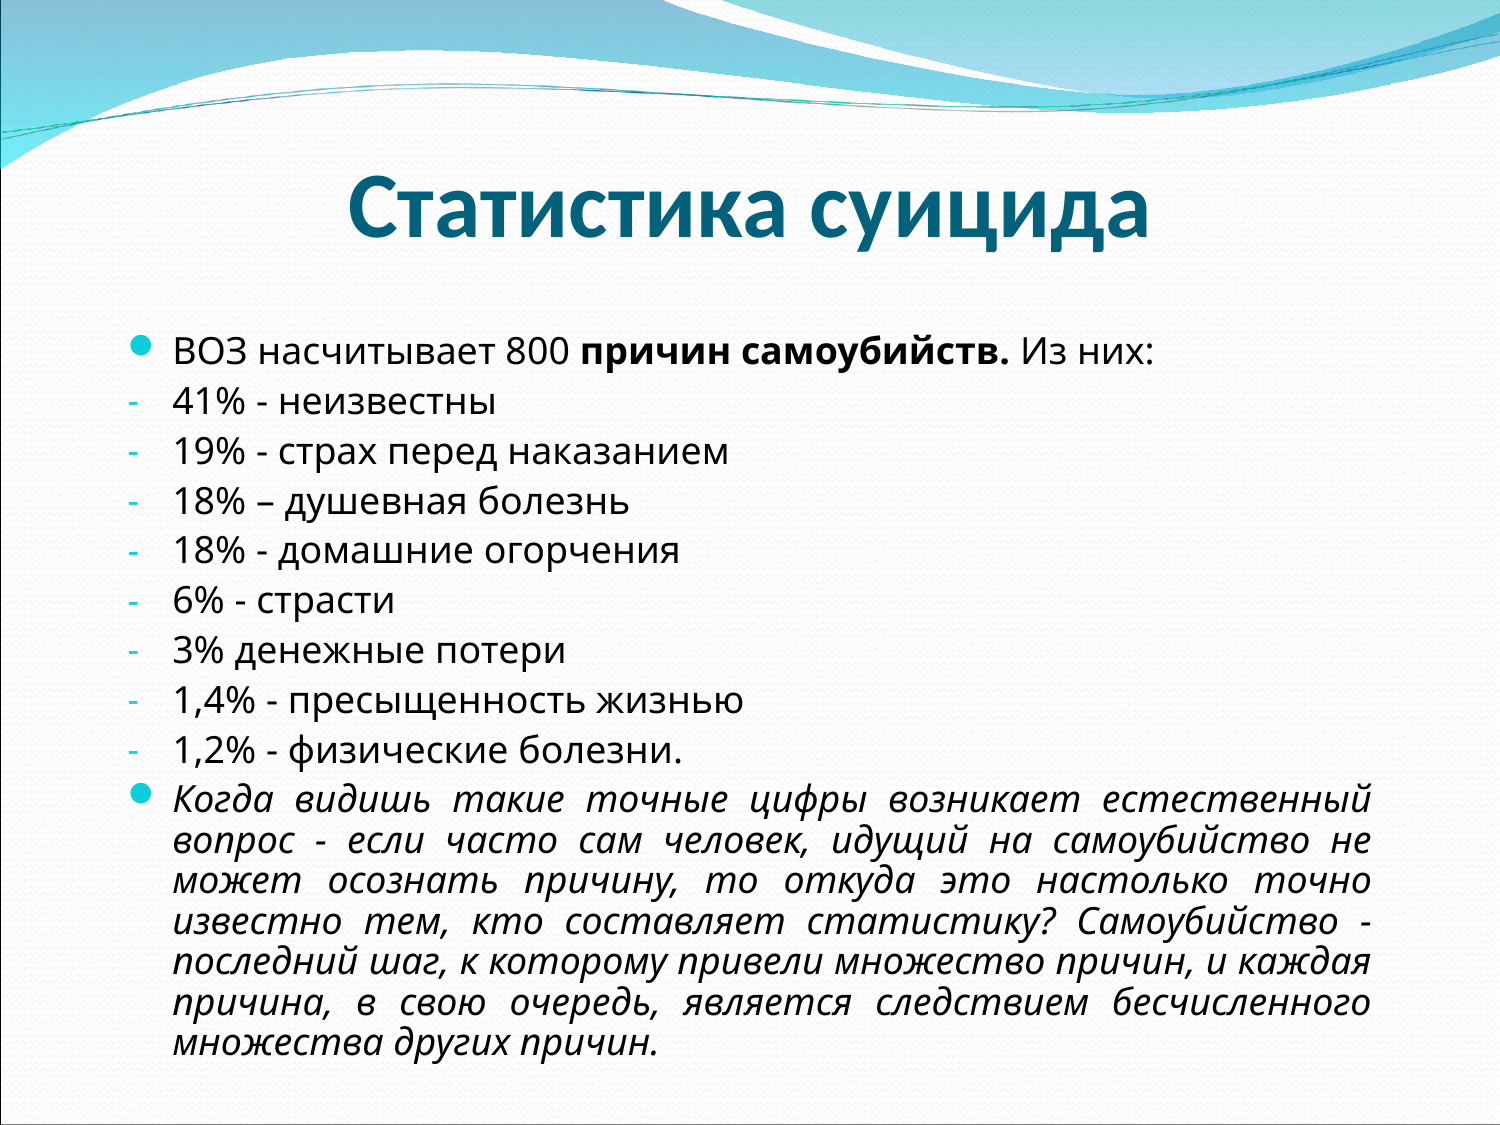

# Статистика суицида
ВОЗ насчитывает 800 причин самоубийств. Из них:
41% - неизвестны
19% - страх перед наказанием
18% – душевная болезнь
18% - домашние огорчения
6% - страсти
3% денежные потери
1,4% - пресыщенность жизнью
1,2% - физические болезни.
Когда видишь такие точные цифры возникает естественный вопрос - если часто сам человек, идущий на самоубийство не может осознать причину, то откуда это настолько точно известно тем, кто составляет статистику? Самоубийство - последний шаг, к которому привели множество причин, и каждая причина, в свою очередь, является следствием бесчисленного множества других причин.